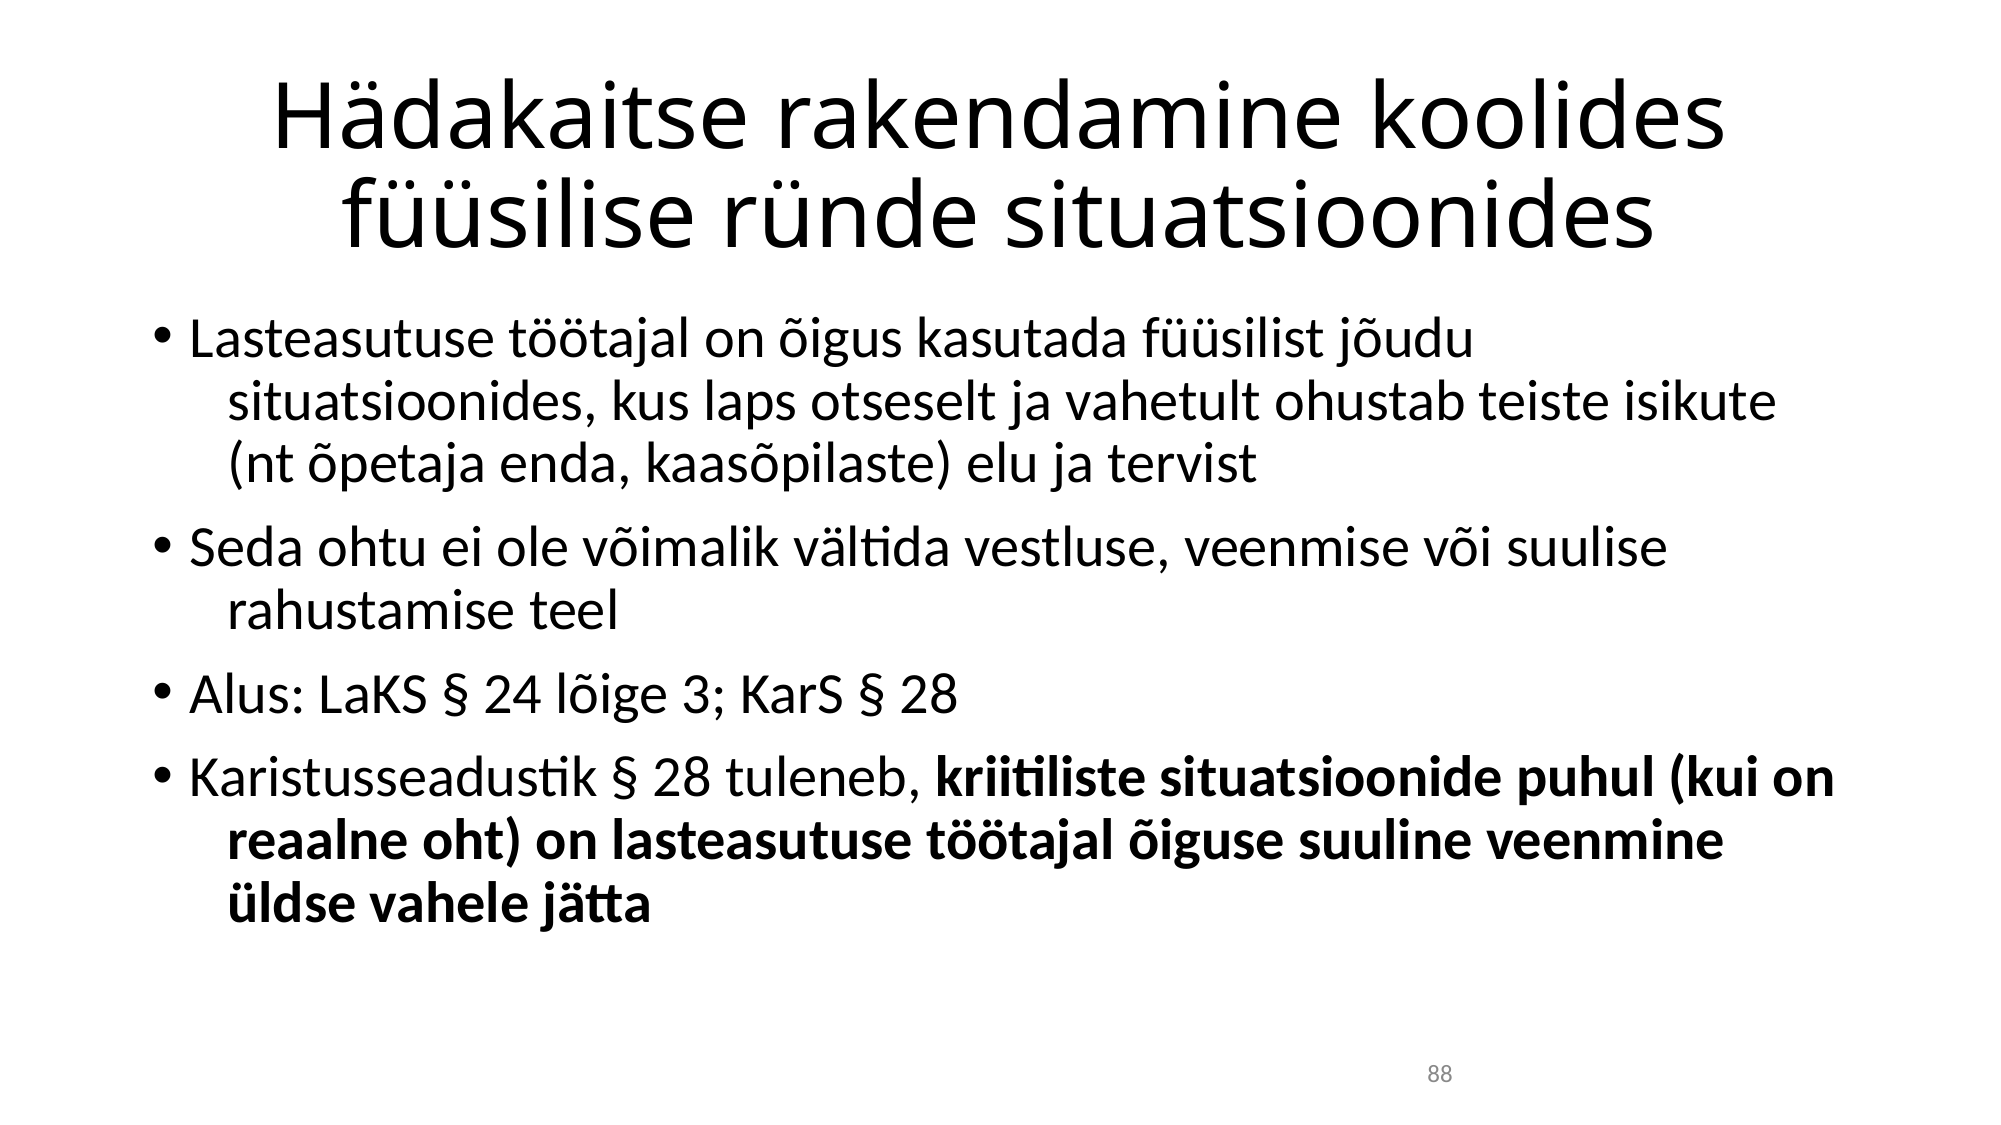

# Hädakaitse rakendamine koolides füüsilise ründe situatsioonides
Lasteasutuse töötajal on õigus kasutada füüsilist jõudu situatsioonides, kus laps otseselt ja vahetult ohustab teiste isikute (nt õpetaja enda, kaasõpilaste) elu ja tervist
Seda ohtu ei ole võimalik vältida vestluse, veenmise või suulise rahustamise teel
Alus: LaKS § 24 lõige 3; KarS § 28
Karistusseadustik § 28 tuleneb, kriitiliste situatsioonide puhul (kui on reaalne oht) on lasteasutuse töötajal õiguse suuline veenmine üldse vahele jätta
88